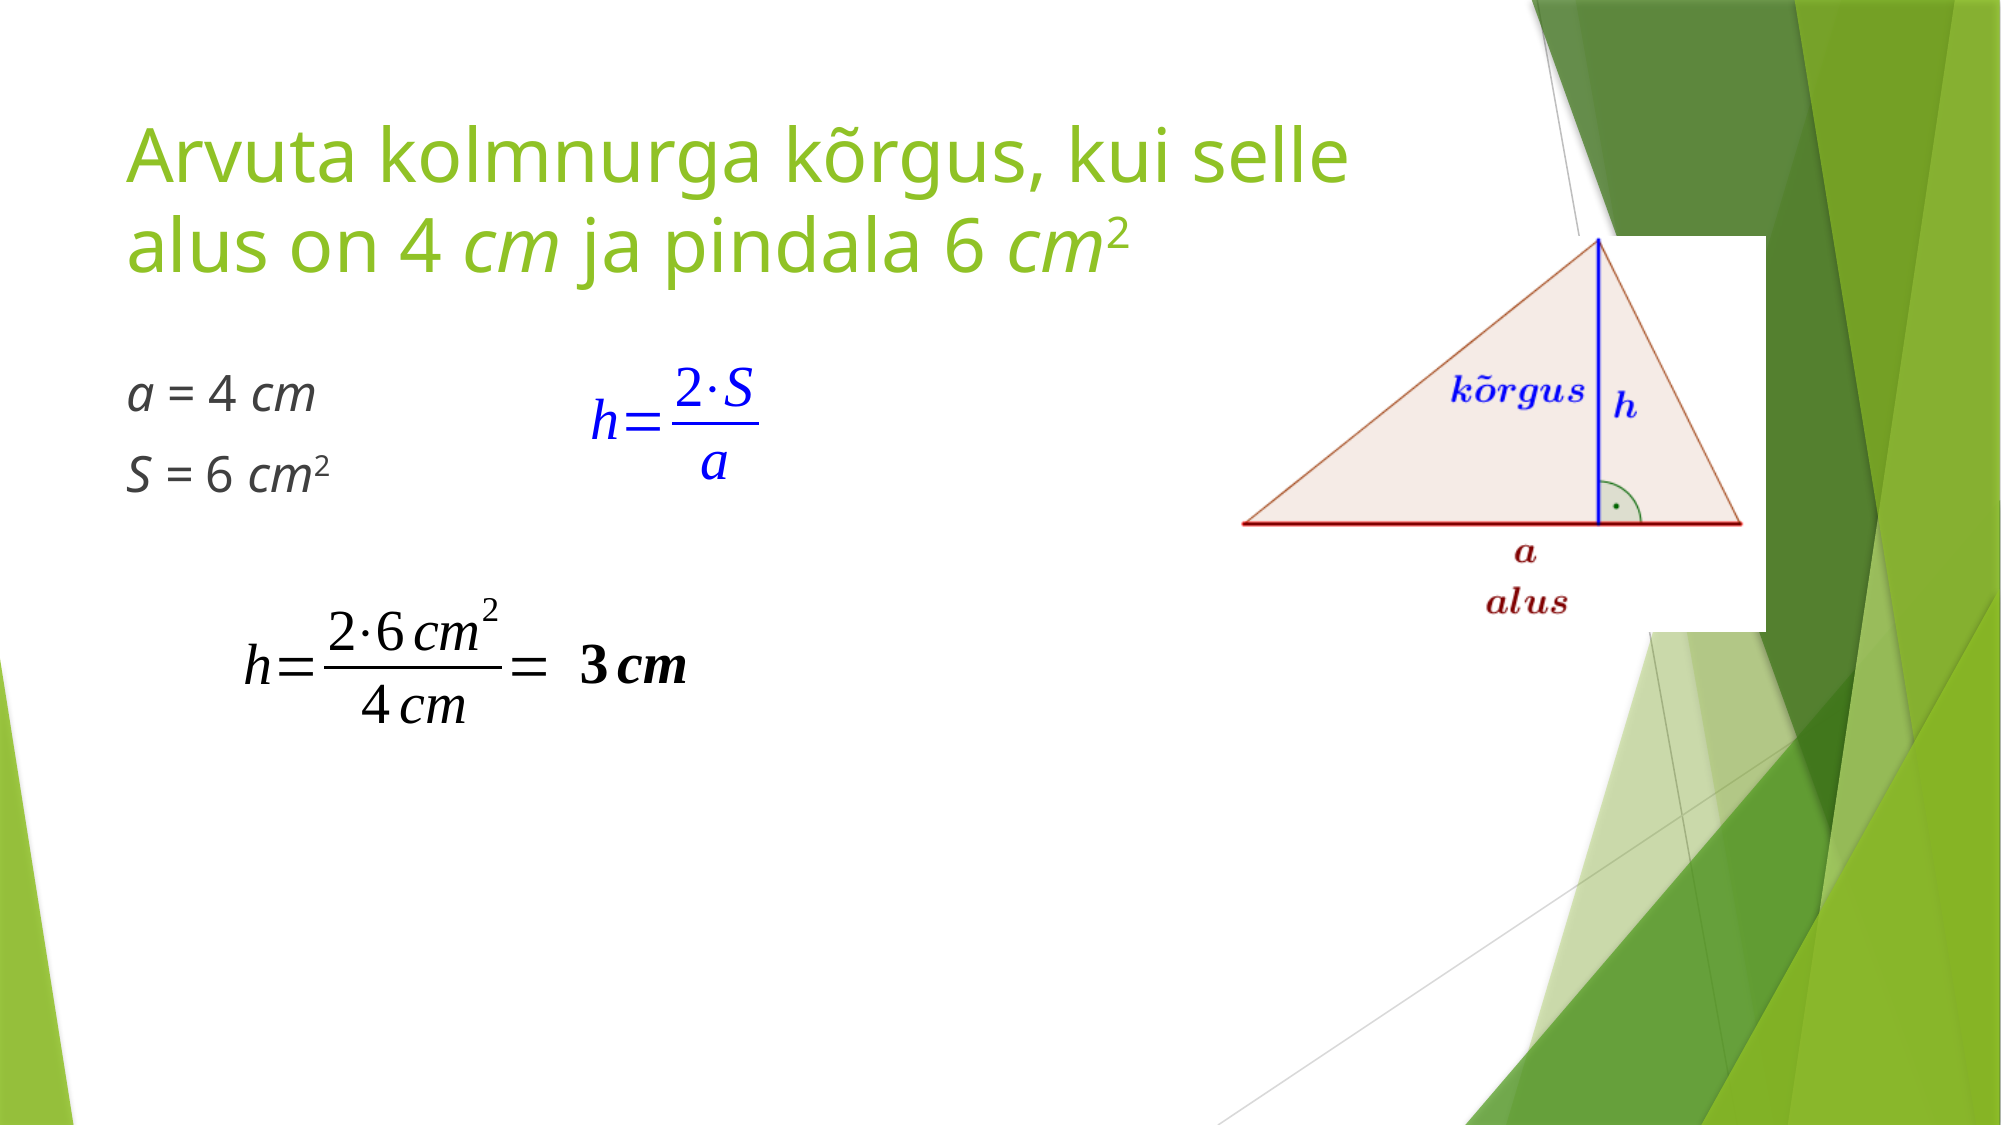

# Arvuta kolmnurga kõrgus, kui selle alus on 4 cm ja pindala 6 cm2
a = 4 cm
S = 6 cm2